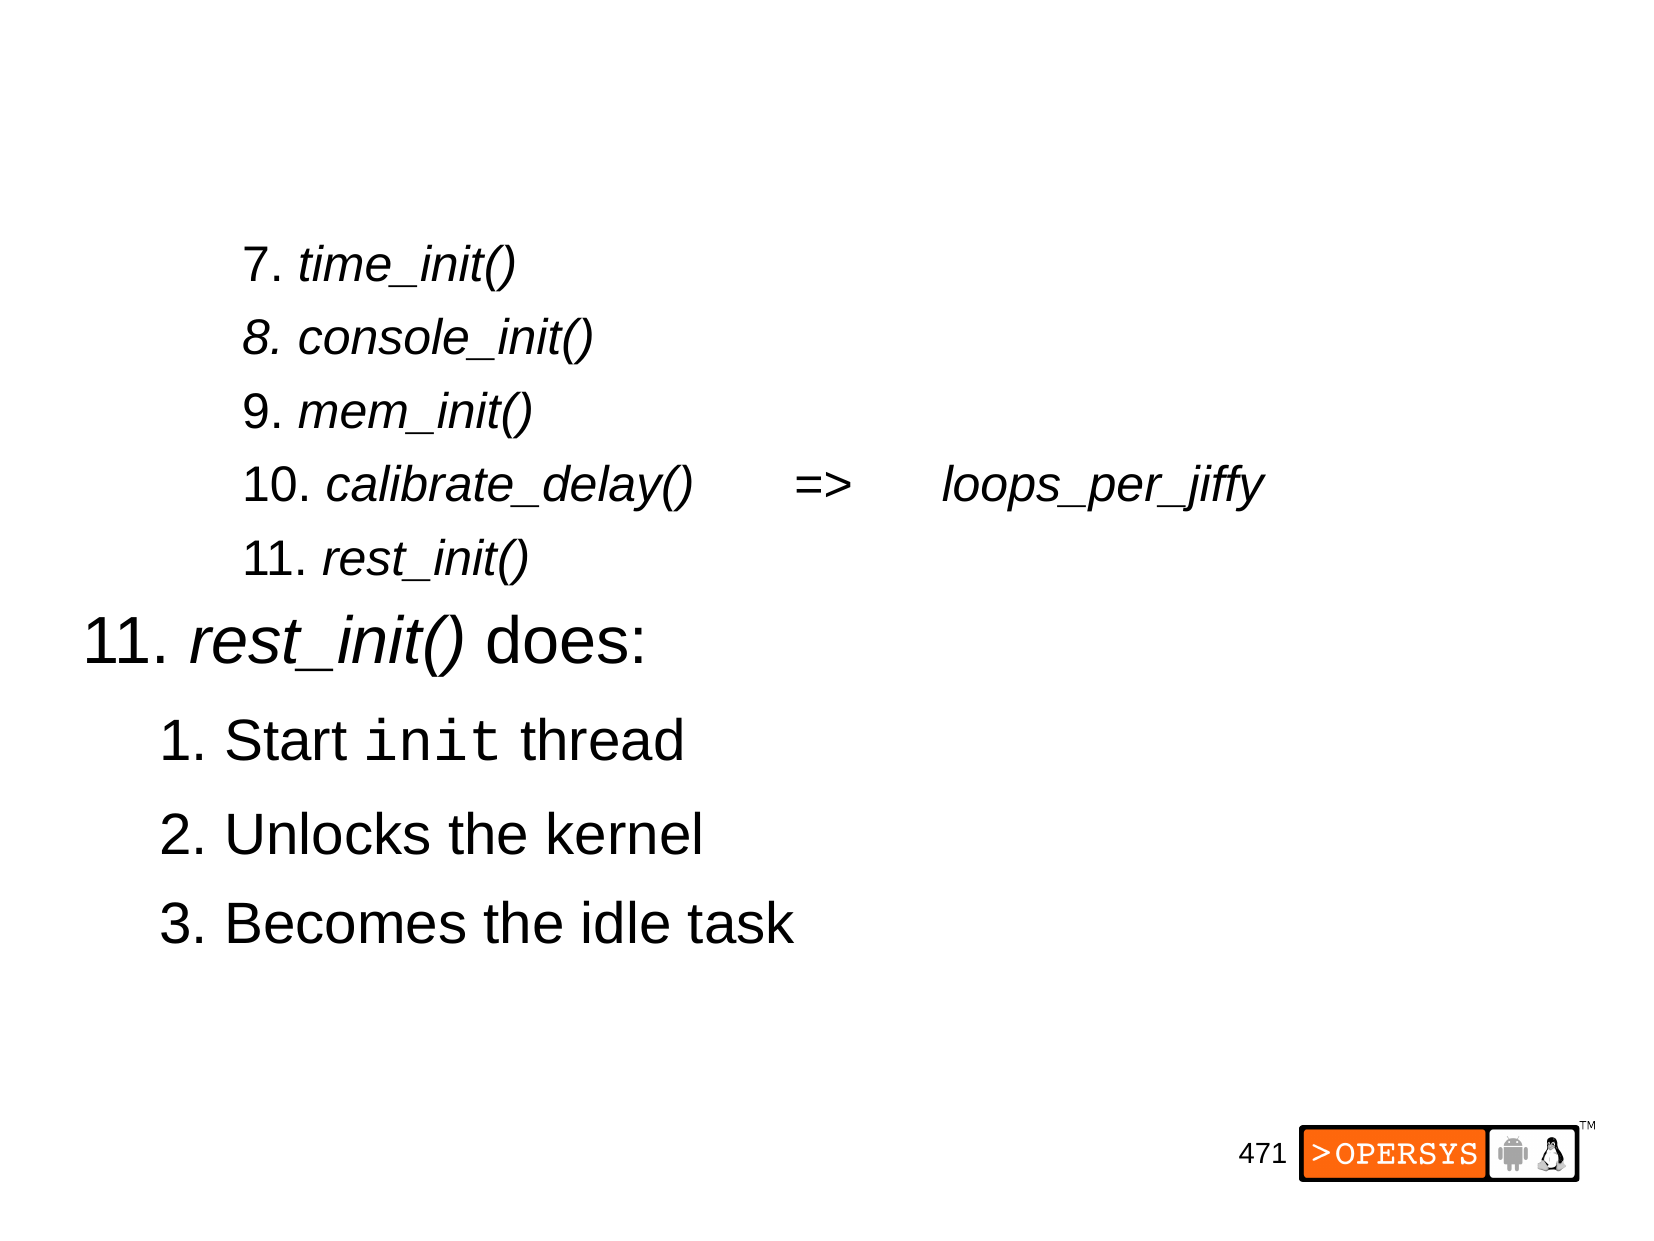

# time_init()
 console_init()
 mem_init()
 calibrate_delay()		=>		loops_per_jiffy
 rest_init()
 rest_init() does:
 Start init thread
 Unlocks the kernel
 Becomes the idle task